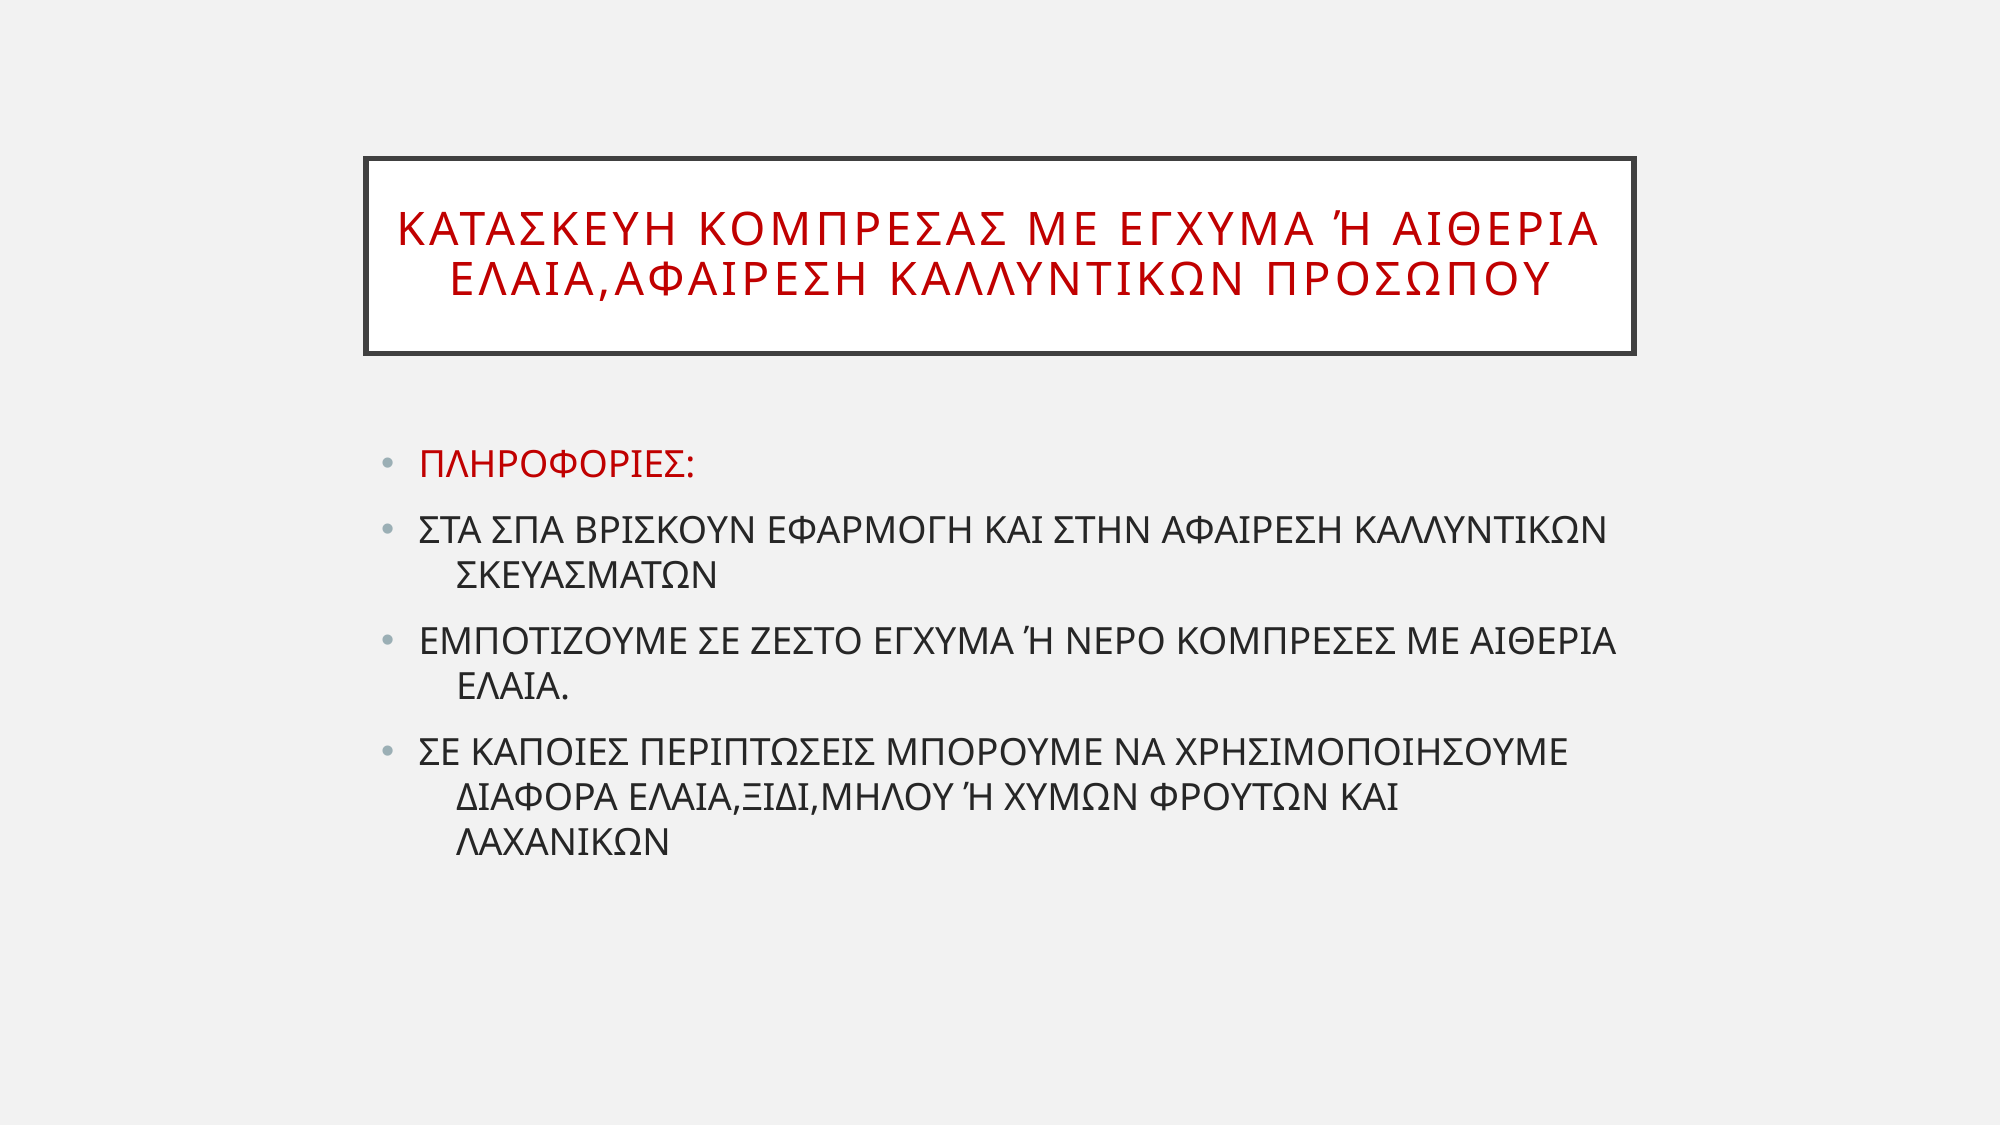

# ΚΑΤΑΣΚΕΥΗ ΚΟΜΠΡΕΣΑΣ ΜΕ ΕΓΧΥΜΑ Ή ΑΙΘΕΡΙΑ ΕΛΑΙΑ,ΑΦΑΙΡΕΣΗ ΚΑΛΛΥΝΤΙΚΩΝ ΠΡΟΣΩΠΟΥ
ΠΛΗΡΟΦΟΡΙΕΣ:
ΣΤΑ ΣΠΑ ΒΡΙΣΚΟΥΝ ΕΦΑΡΜΟΓΗ ΚΑΙ ΣΤΗΝ ΑΦΑΙΡΕΣΗ ΚΑΛΛΥΝΤΙΚΩΝ ΣΚΕΥΑΣΜΑΤΩΝ
ΕΜΠΟΤΙΖΟΥΜΕ ΣΕ ΖΕΣΤΟ ΕΓΧΥΜΑ Ή ΝΕΡΟ ΚΟΜΠΡΕΣΕΣ ΜΕ ΑΙΘΕΡΙΑ ΕΛΑΙΑ.
ΣΕ ΚΑΠΟΙΕΣ ΠΕΡΙΠΤΩΣΕΙΣ ΜΠΟΡΟΥΜΕ ΝΑ ΧΡΗΣΙΜΟΠΟΙΗΣΟΥΜΕ ΔΙΑΦΟΡΑ ΕΛΑΙΑ,ΞΙΔΙ,ΜΗΛΟΥ Ή ΧΥΜΩΝ ΦΡΟΥΤΩΝ ΚΑΙ ΛΑΧΑΝΙΚΩΝ